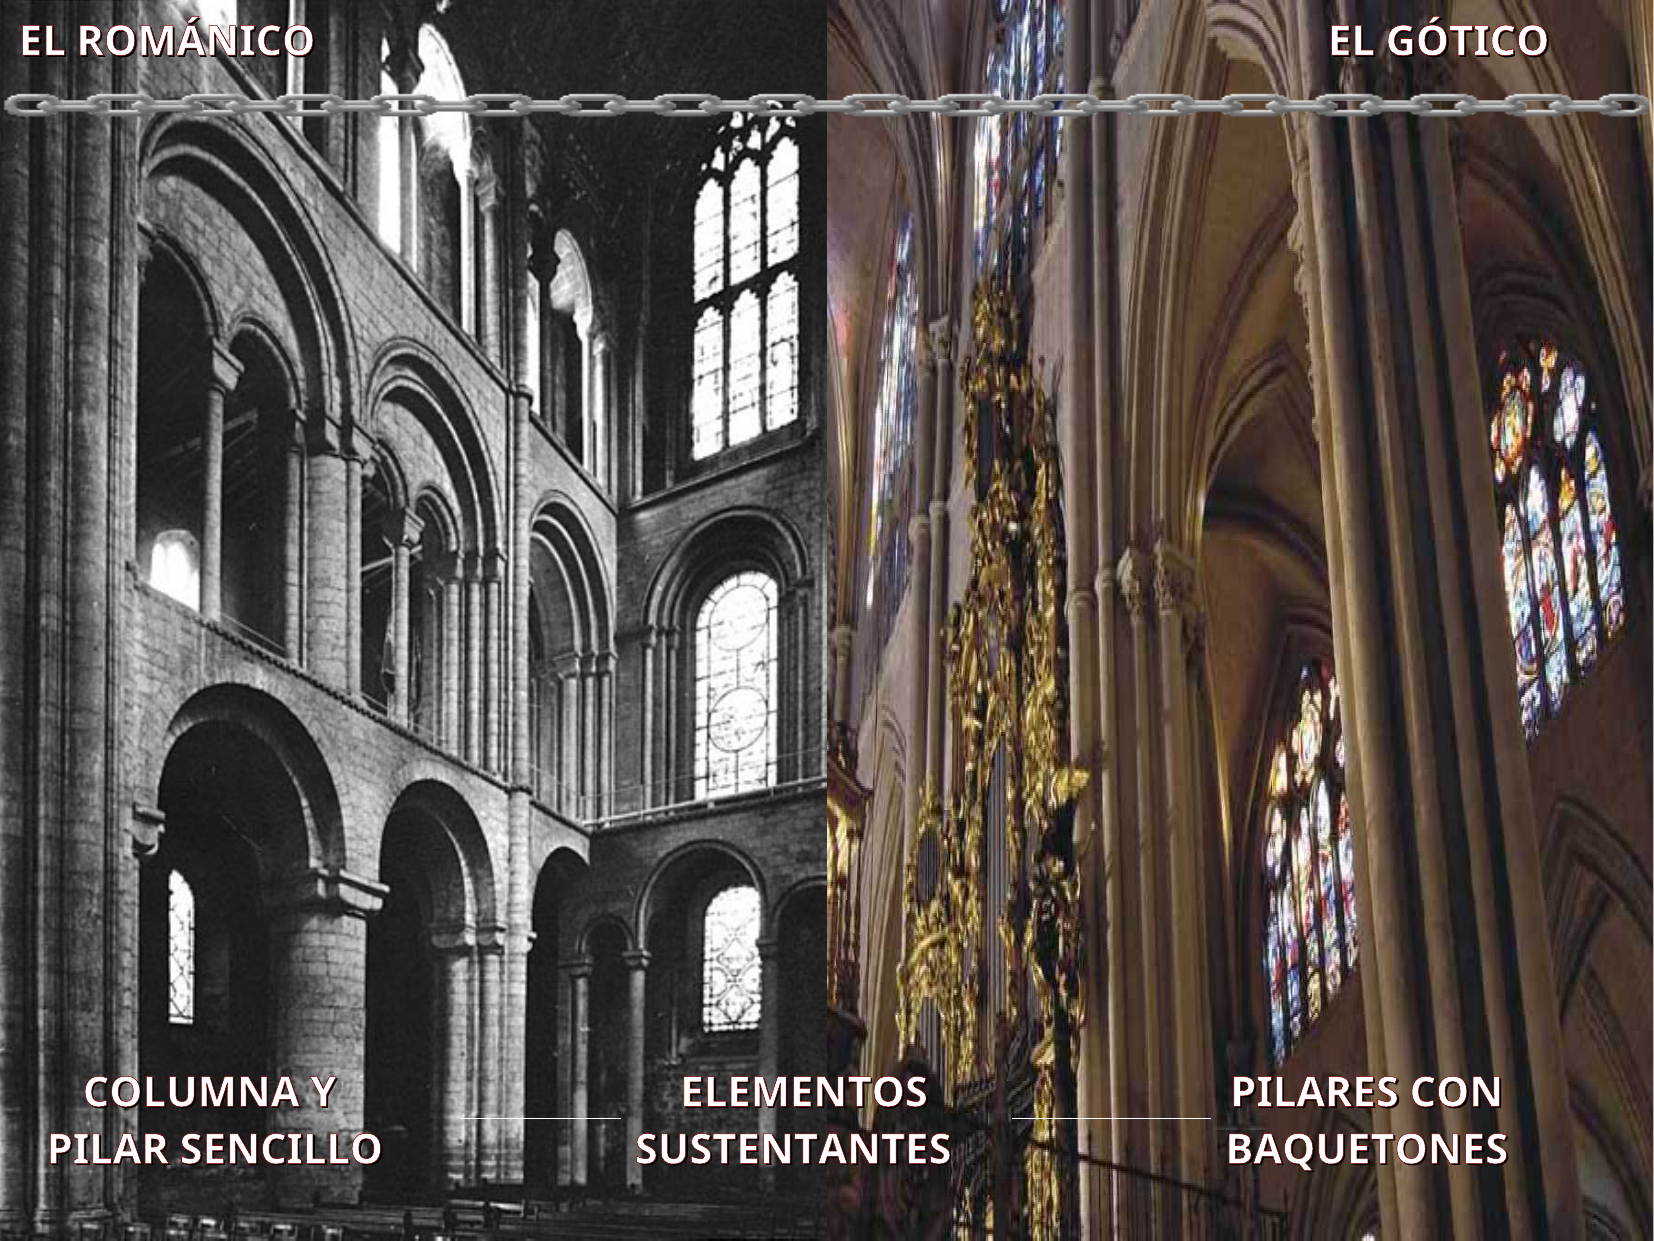

EL ROMÁNICO
EL GÓTICO
COLUMNA Y
PILAR SENCILLO
 ELEMENTOS
SUSTENTANTES
PILARES CON
BAQUETONES